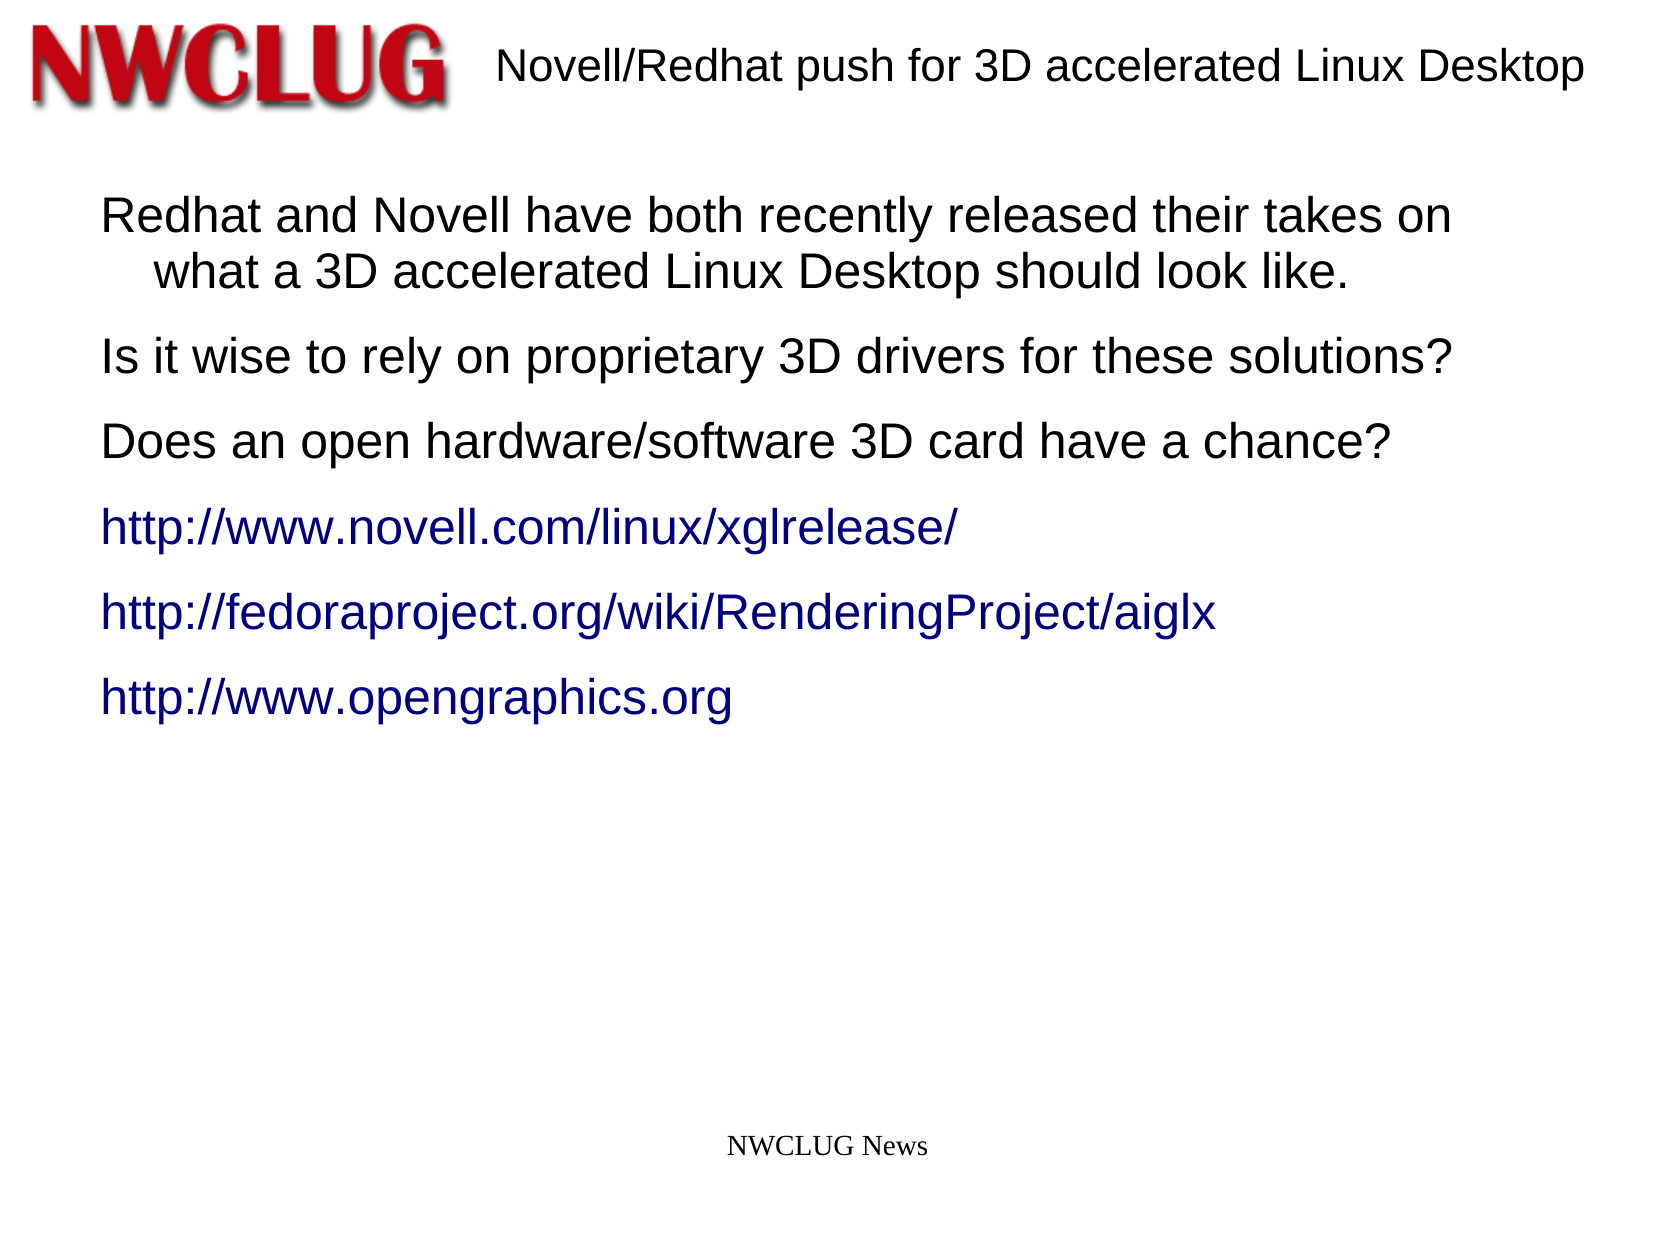

# Novell/Redhat push for 3D accelerated Linux Desktop
Redhat and Novell have both recently released their takes on what a 3D accelerated Linux Desktop should look like.
Is it wise to rely on proprietary 3D drivers for these solutions?
Does an open hardware/software 3D card have a chance?
http://www.novell.com/linux/xglrelease/
http://fedoraproject.org/wiki/RenderingProject/aiglx
http://www.opengraphics.org